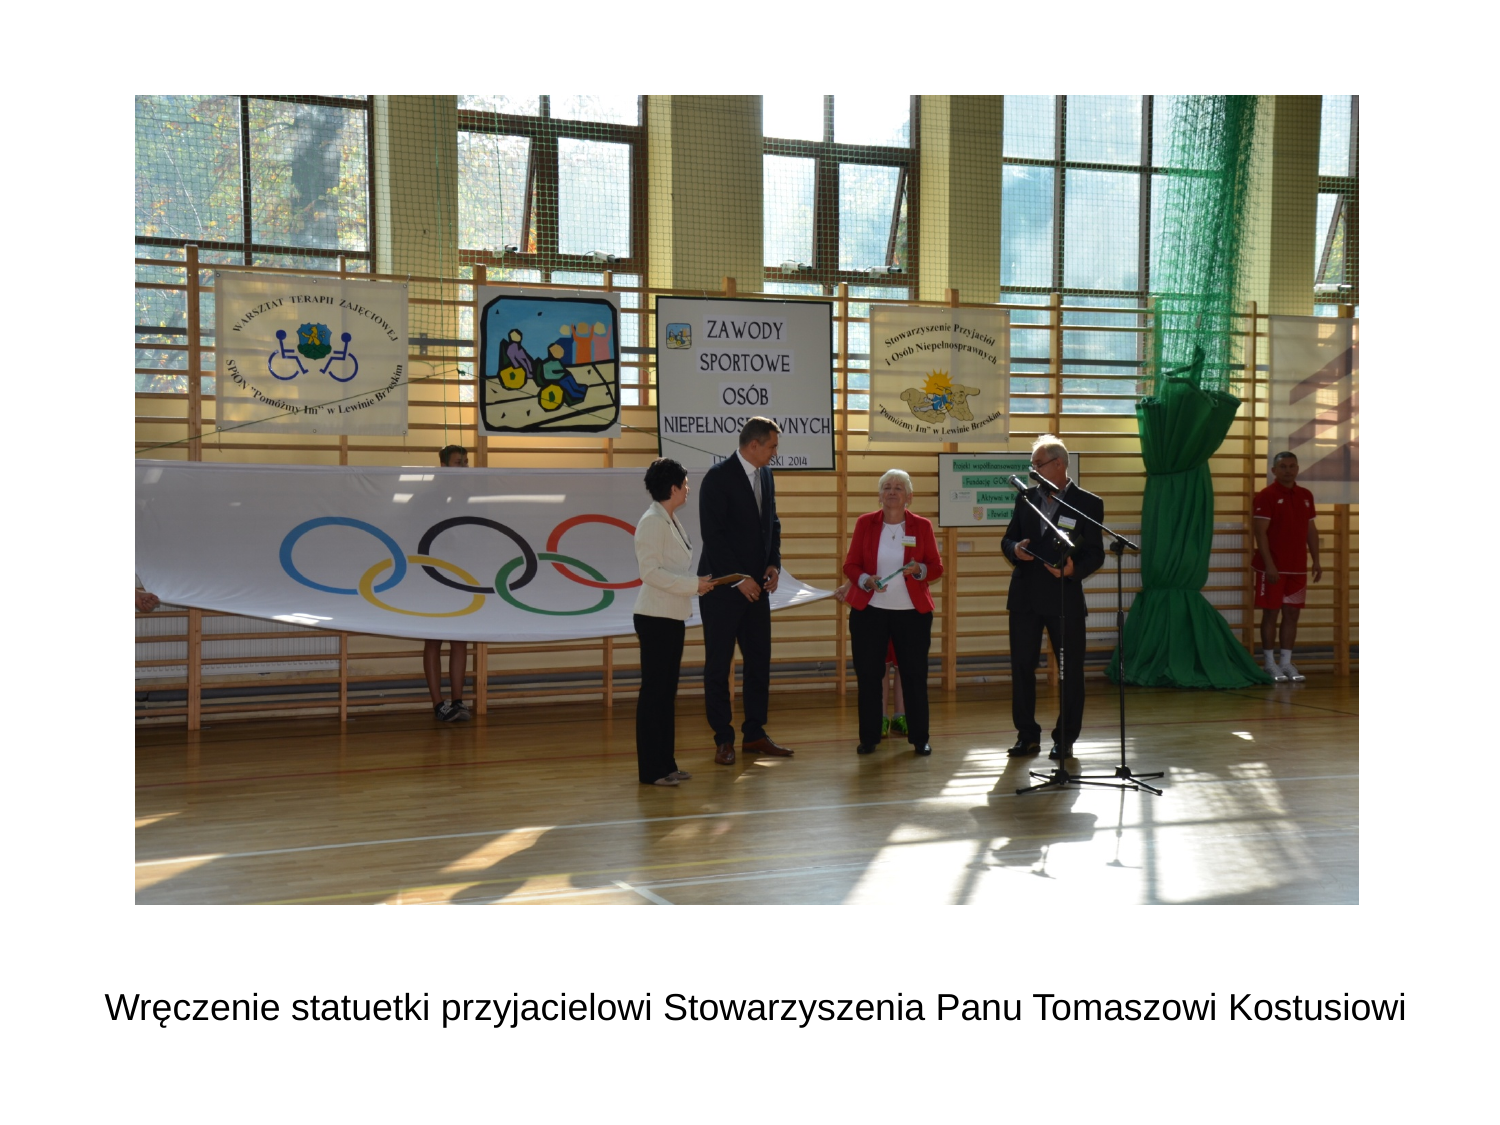

Wręczenie statuetki przyjacielowi Stowarzyszenia Panu Tomaszowi Kostusiowi